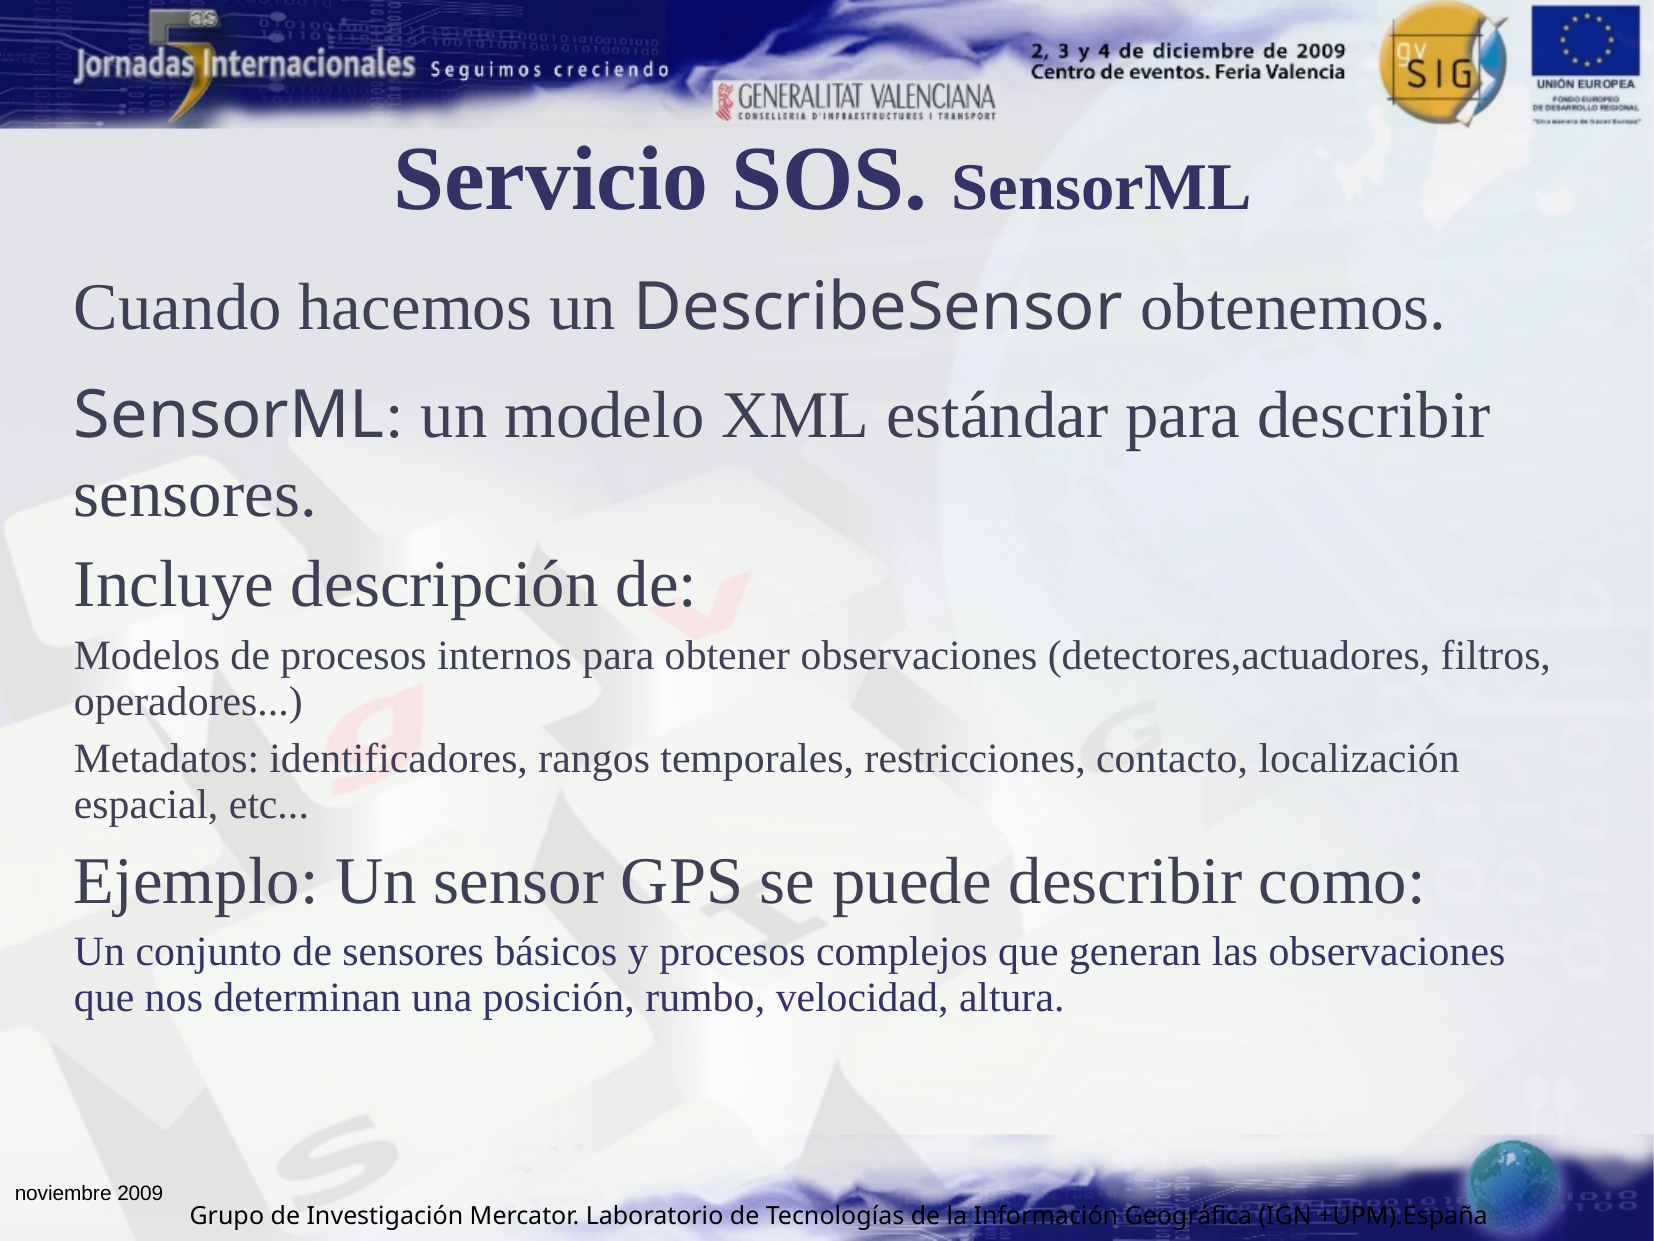

# Servicio SOS. SensorML
Cuando hacemos un DescribeSensor obtenemos.
SensorML: un modelo XML estándar para describir sensores.
Incluye descripción de:
Modelos de procesos internos para obtener observaciones (detectores,actuadores, filtros, operadores...)
Metadatos: identificadores, rangos temporales, restricciones, contacto, localización espacial, etc...
Ejemplo: Un sensor GPS se puede describir como:
Un conjunto de sensores básicos y procesos complejos que generan las observaciones que nos determinan una posición, rumbo, velocidad, altura.
Grupo de Investigación Mercator. Laboratorio de Tecnologías de la Información Geográfica (IGN +UPM).España
noviembre 2009